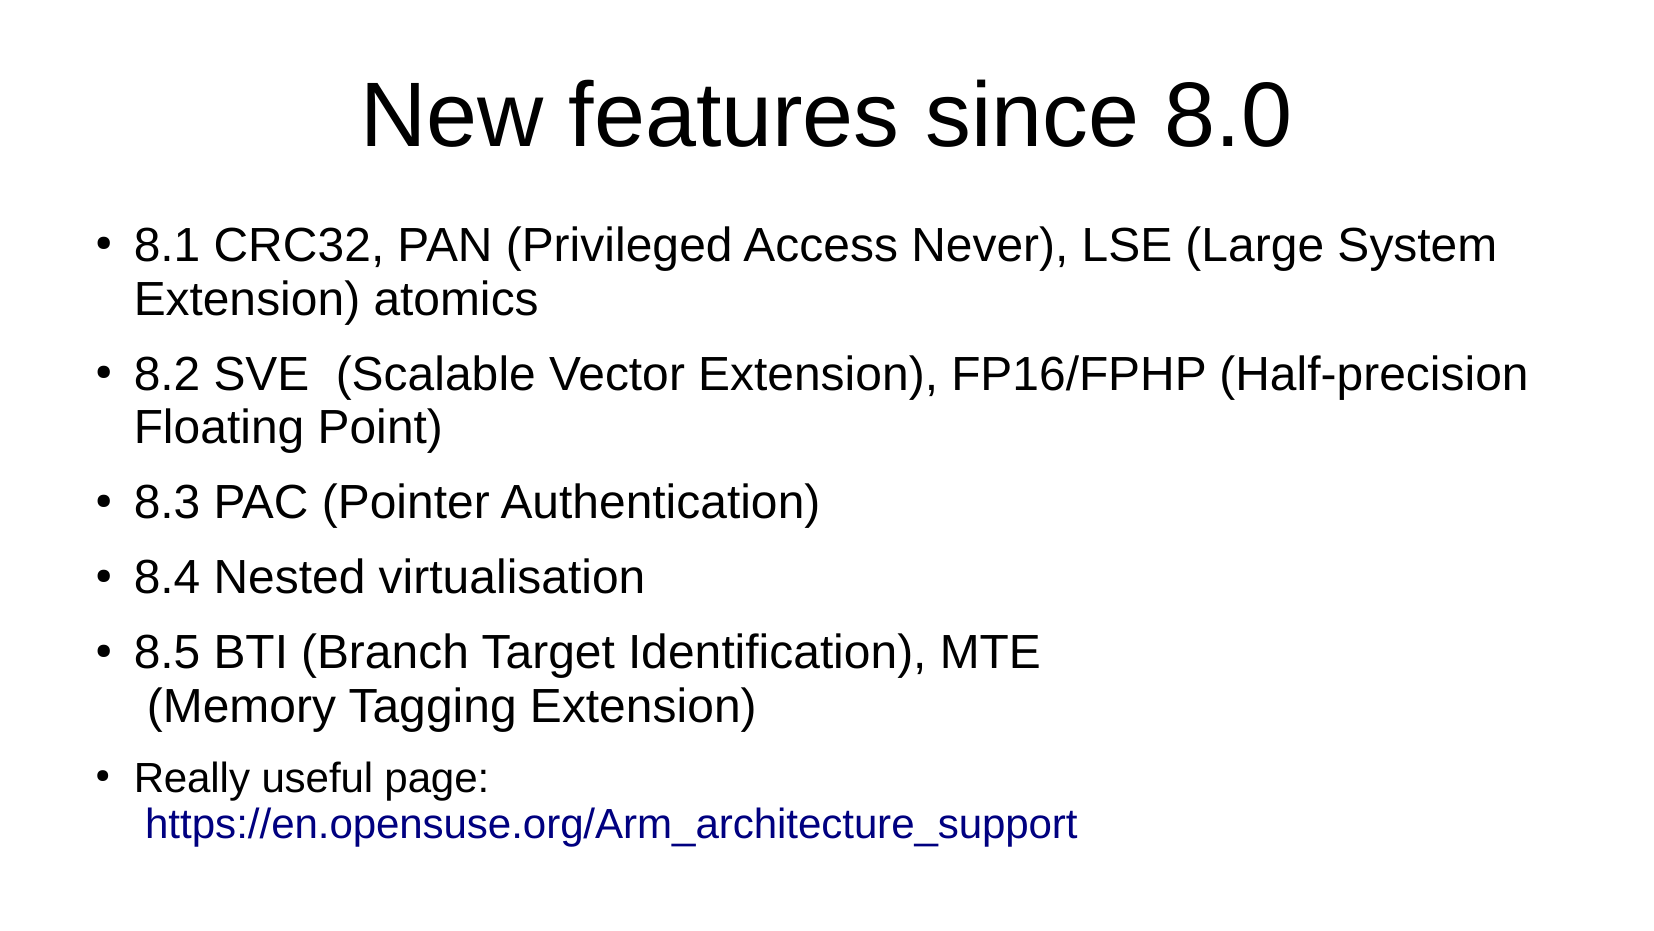

# New features since 8.0
8.1 CRC32, PAN (Privileged Access Never), LSE (Large System Extension) atomics
8.2 SVE (Scalable Vector Extension), FP16/FPHP (Half-precision Floating Point)
8.3 PAC (Pointer Authentication)
8.4 Nested virtualisation
8.5 BTI (Branch Target Identification), MTE
 (Memory Tagging Extension)
Really useful page:
 https://en.opensuse.org/Arm_architecture_support